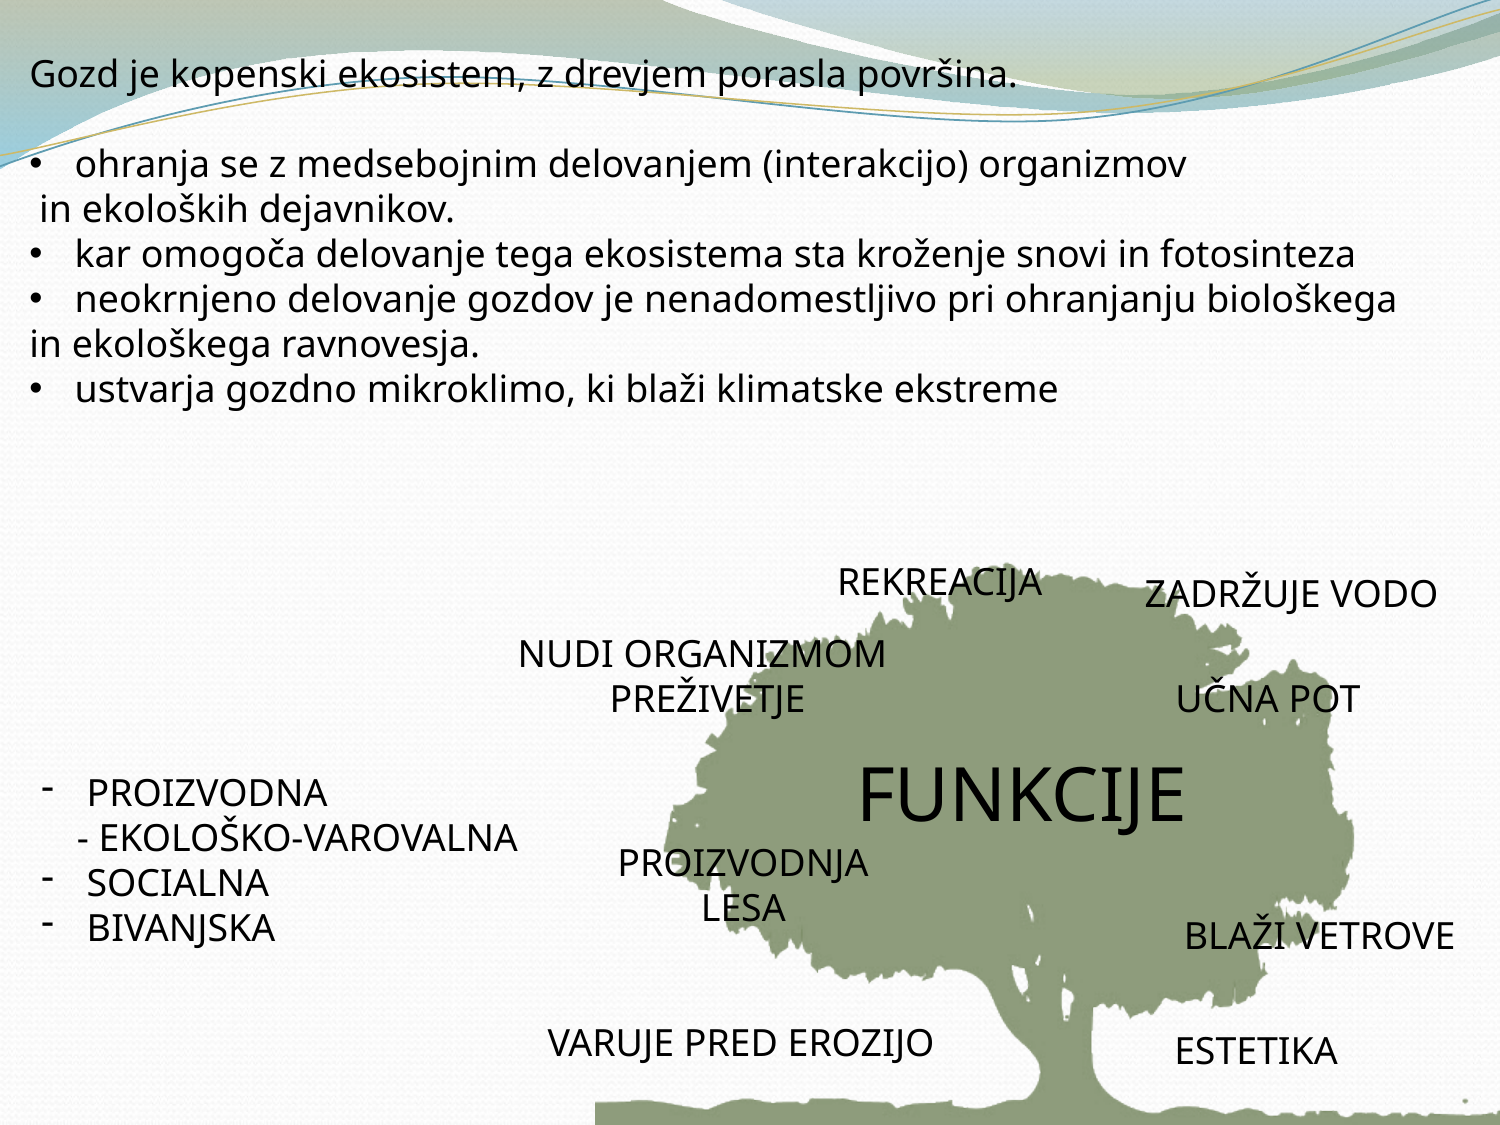

Gozd je kopenski ekosistem, z drevjem porasla površina.
 ohranja se z medsebojnim delovanjem (interakcijo) organizmov
 in ekoloških dejavnikov.
 kar omogoča delovanje tega ekosistema sta kroženje snovi in fotosinteza
 neokrnjeno delovanje gozdov je nenadomestljivo pri ohranjanju biološkega
in ekološkega ravnovesja.
 ustvarja gozdno mikroklimo, ki blaži klimatske ekstreme
REKREACIJA
 ZADRŽUJE VODO
NUDI ORGANIZMOM
PREŽIVETJE
UČNA POT
FUNKCIJE
 PROIZVODNA
- EKOLOŠKO-VAROVALNA
 SOCIALNA
 BIVANJSKA
PROIZVODNJA
LESA
BLAŽI VETROVE
VARUJE PRED EROZIJO
ESTETIKA